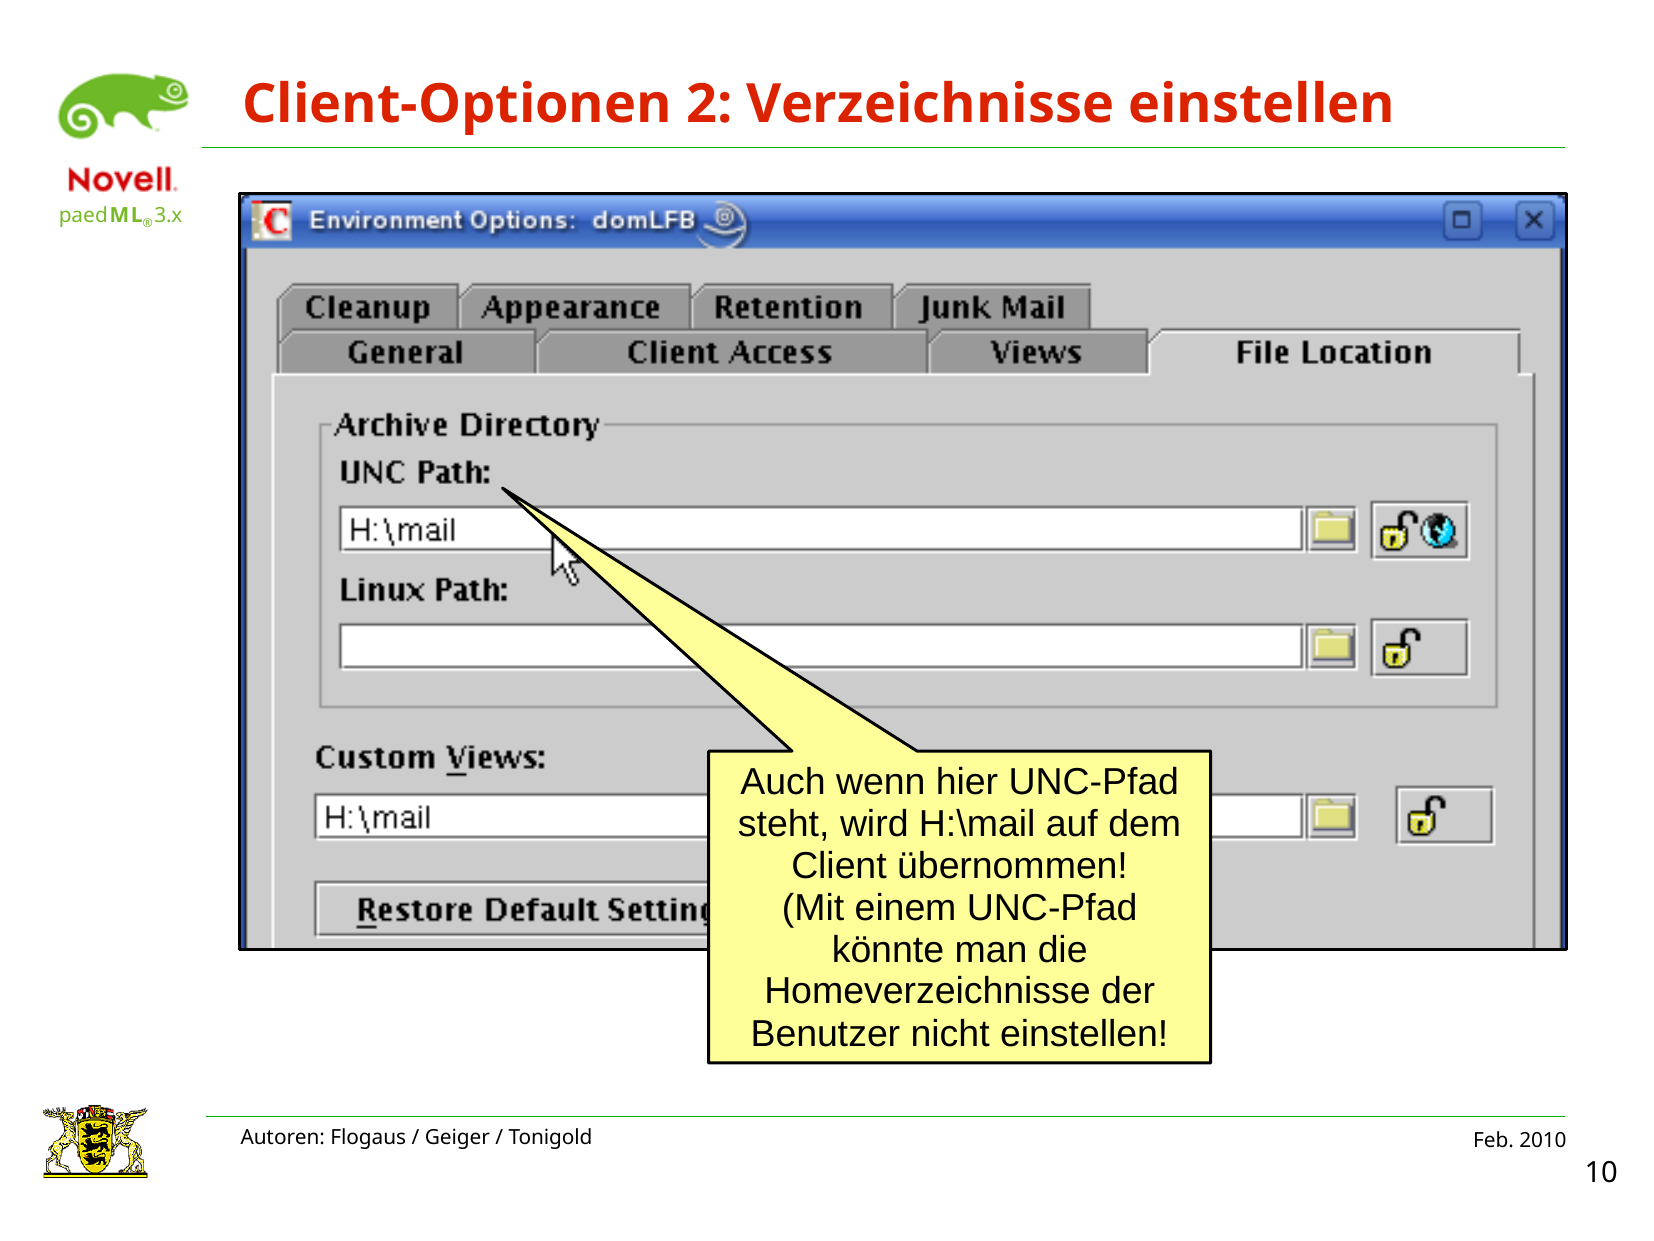

# Client-Optionen 2: Verzeichnisse einstellen
Auch wenn hier UNC-Pfad steht, wird H:\mail auf dem Client übernommen!
(Mit einem UNC-Pfad könnte man die Homeverzeichnisse der Benutzer nicht einstellen!
Autoren: Flogaus / Geiger / Tonigold
Feb. 2010
10